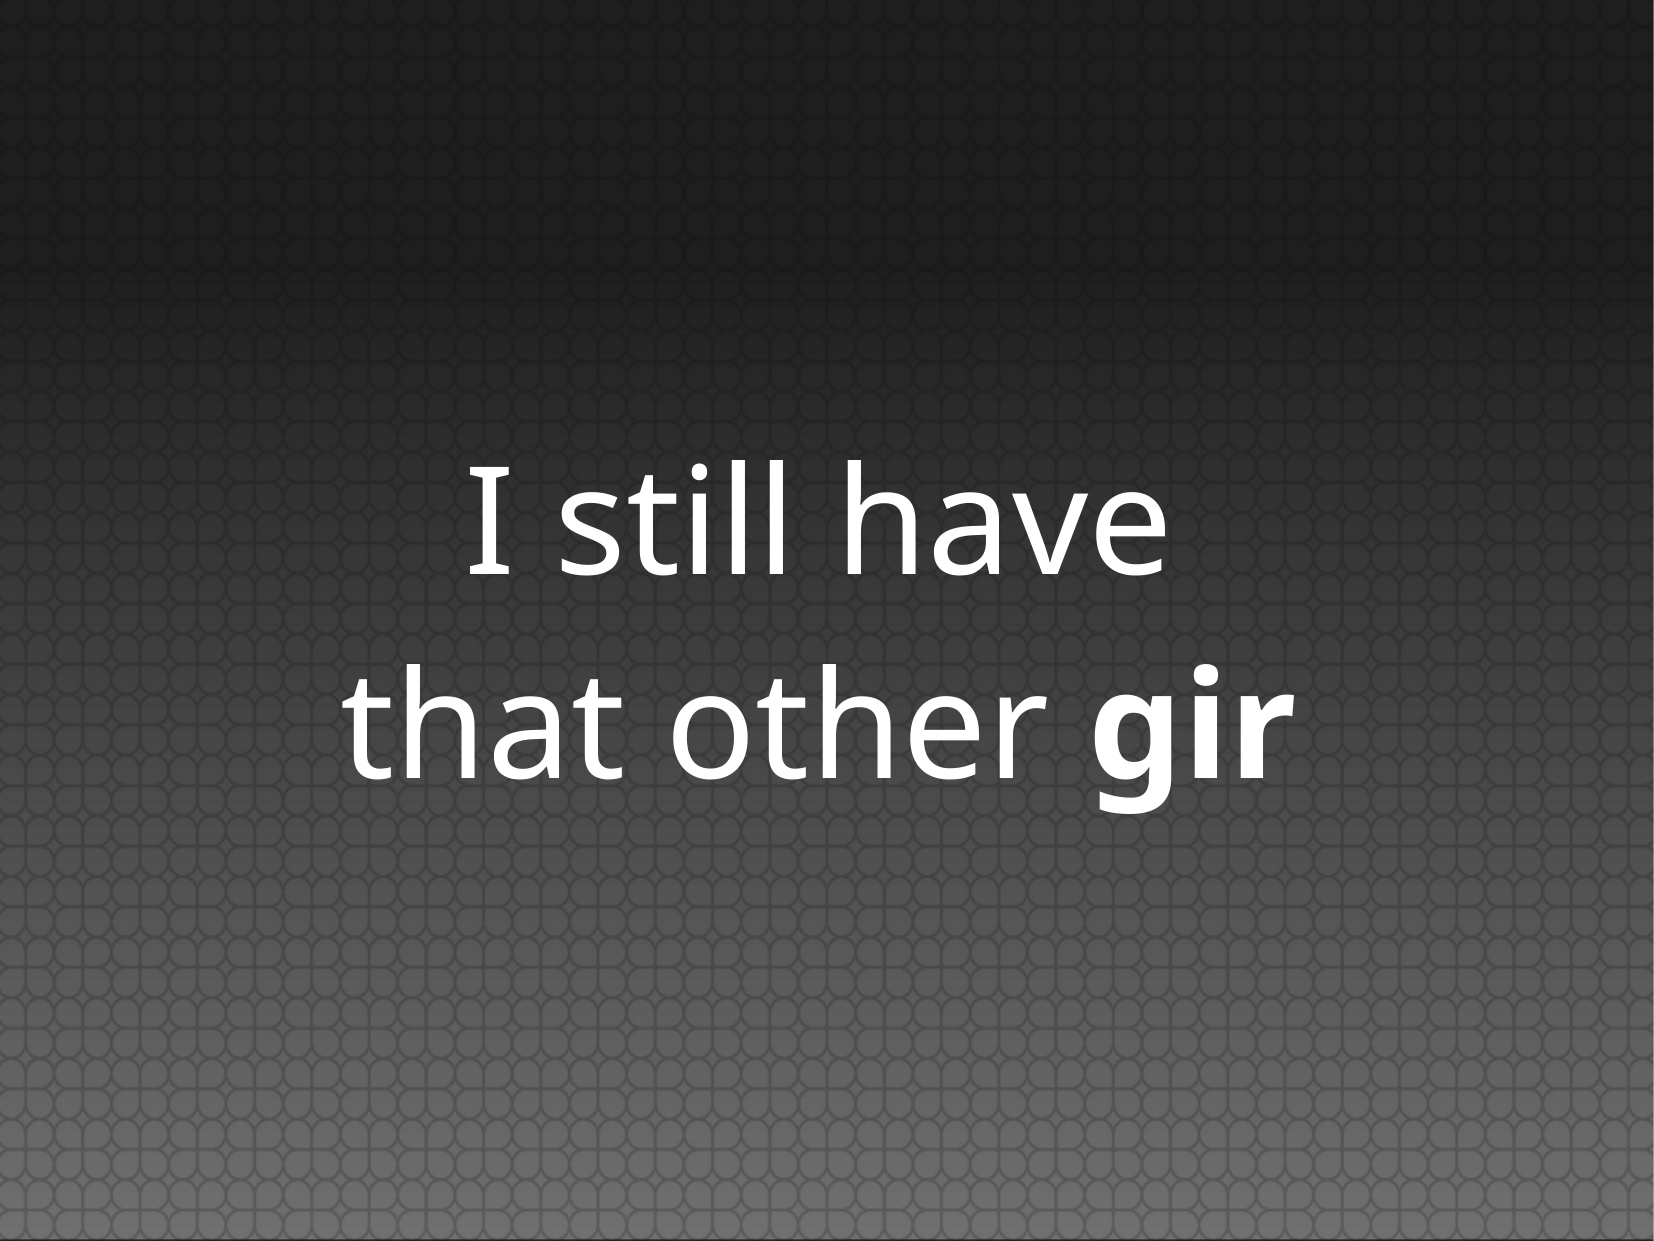

# I still have that other gir